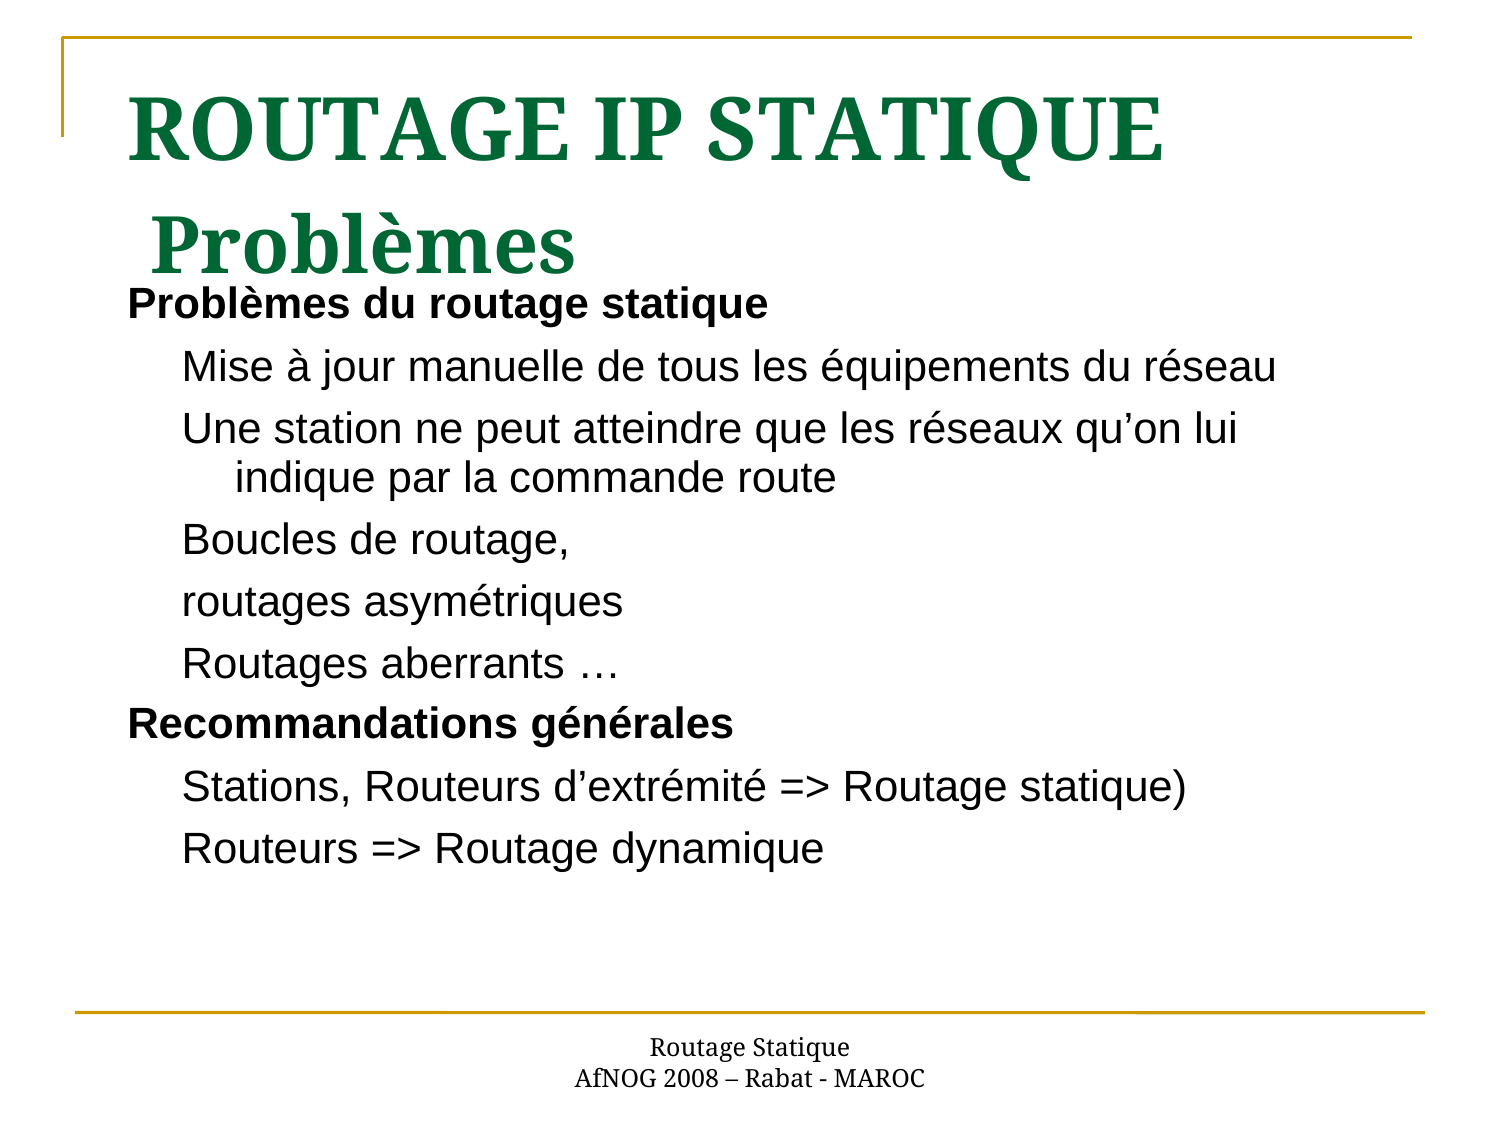

# ROUTAGE IP STATIQUE Problèmes
Problèmes du routage statique
Mise à jour manuelle de tous les équipements du réseau
Une station ne peut atteindre que les réseaux qu’on lui indique par la commande route
Boucles de routage,
routages asymétriques
Routages aberrants …
Recommandations générales
Stations, Routeurs d’extrémité => Routage statique)‏
Routeurs => Routage dynamique